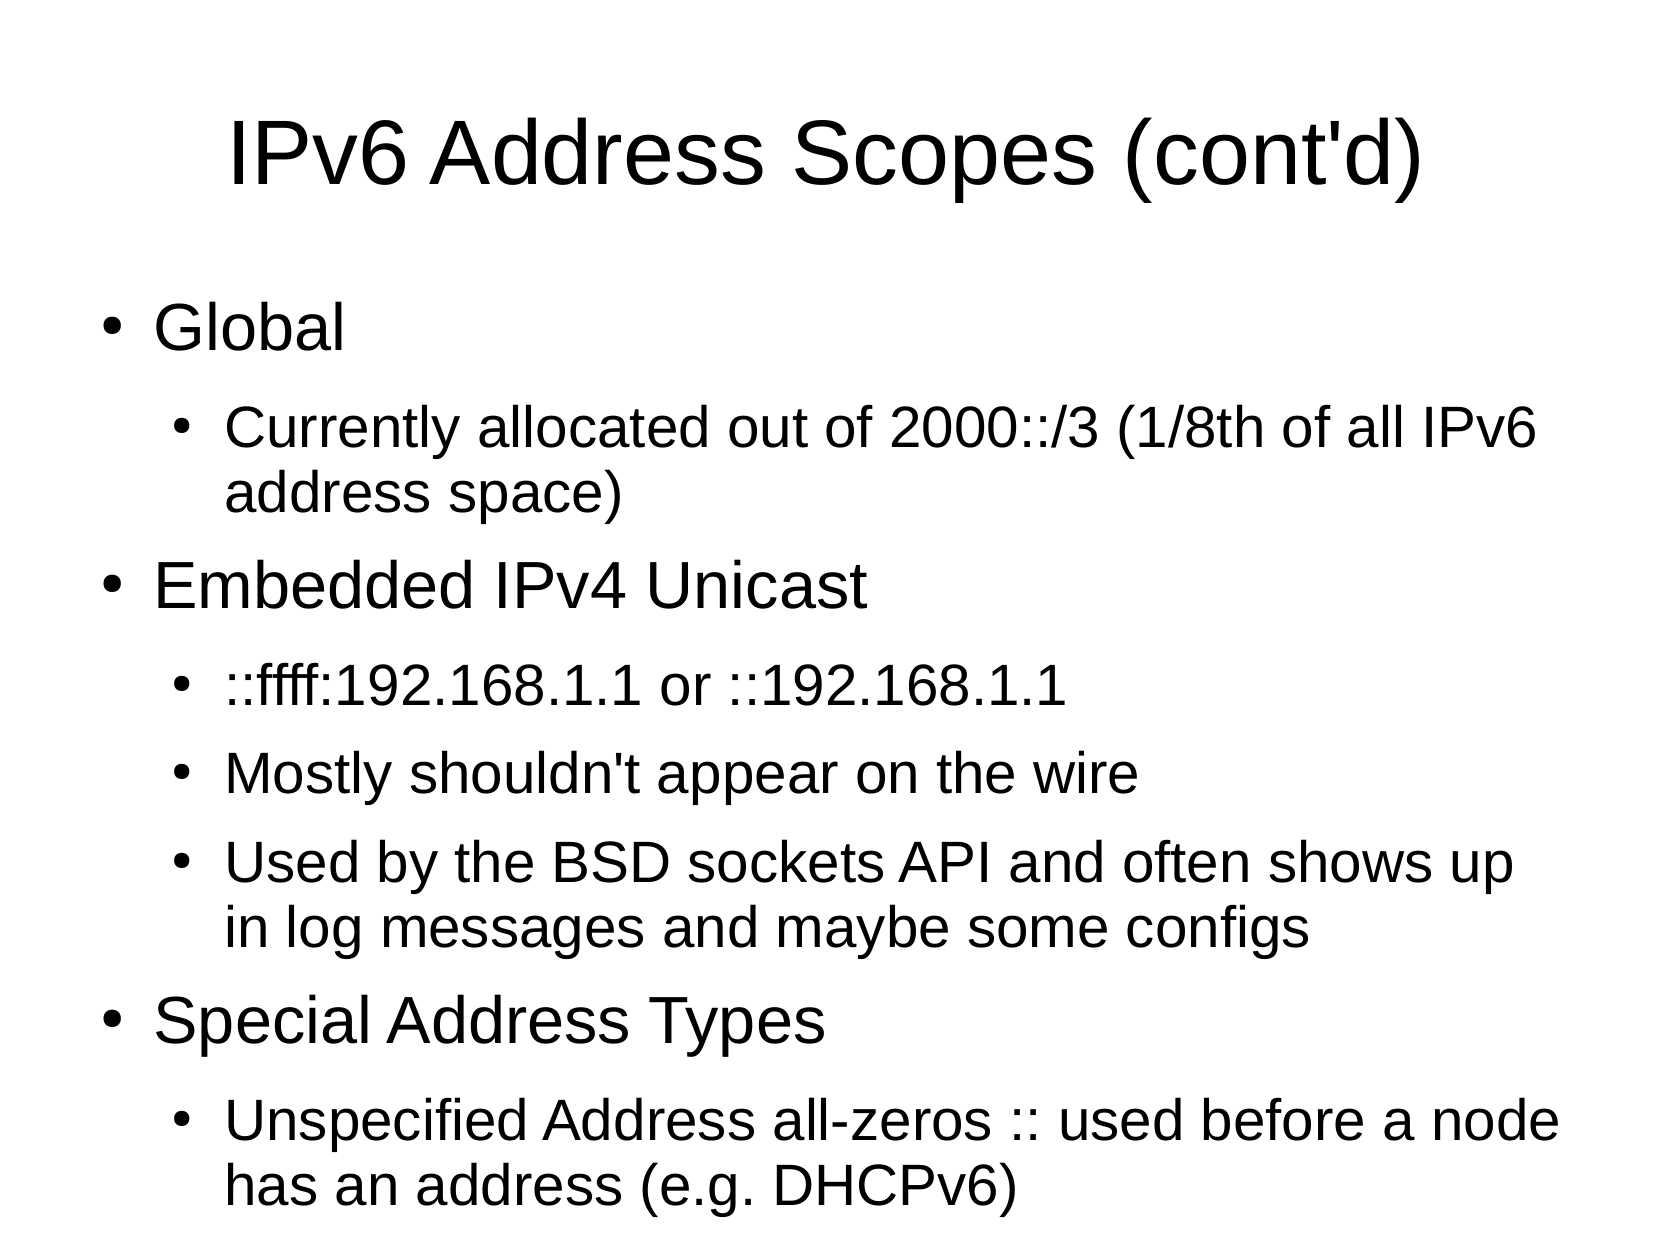

# IPv6 Address Scopes (cont'd)
Global
Currently allocated out of 2000::/3 (1/8th of all IPv6 address space)
Embedded IPv4 Unicast
::ffff:192.168.1.1 or ::192.168.1.1
Mostly shouldn't appear on the wire
Used by the BSD sockets API and often shows up in log messages and maybe some configs
Special Address Types
Unspecified Address all-zeros :: used before a node has an address (e.g. DHCPv6)